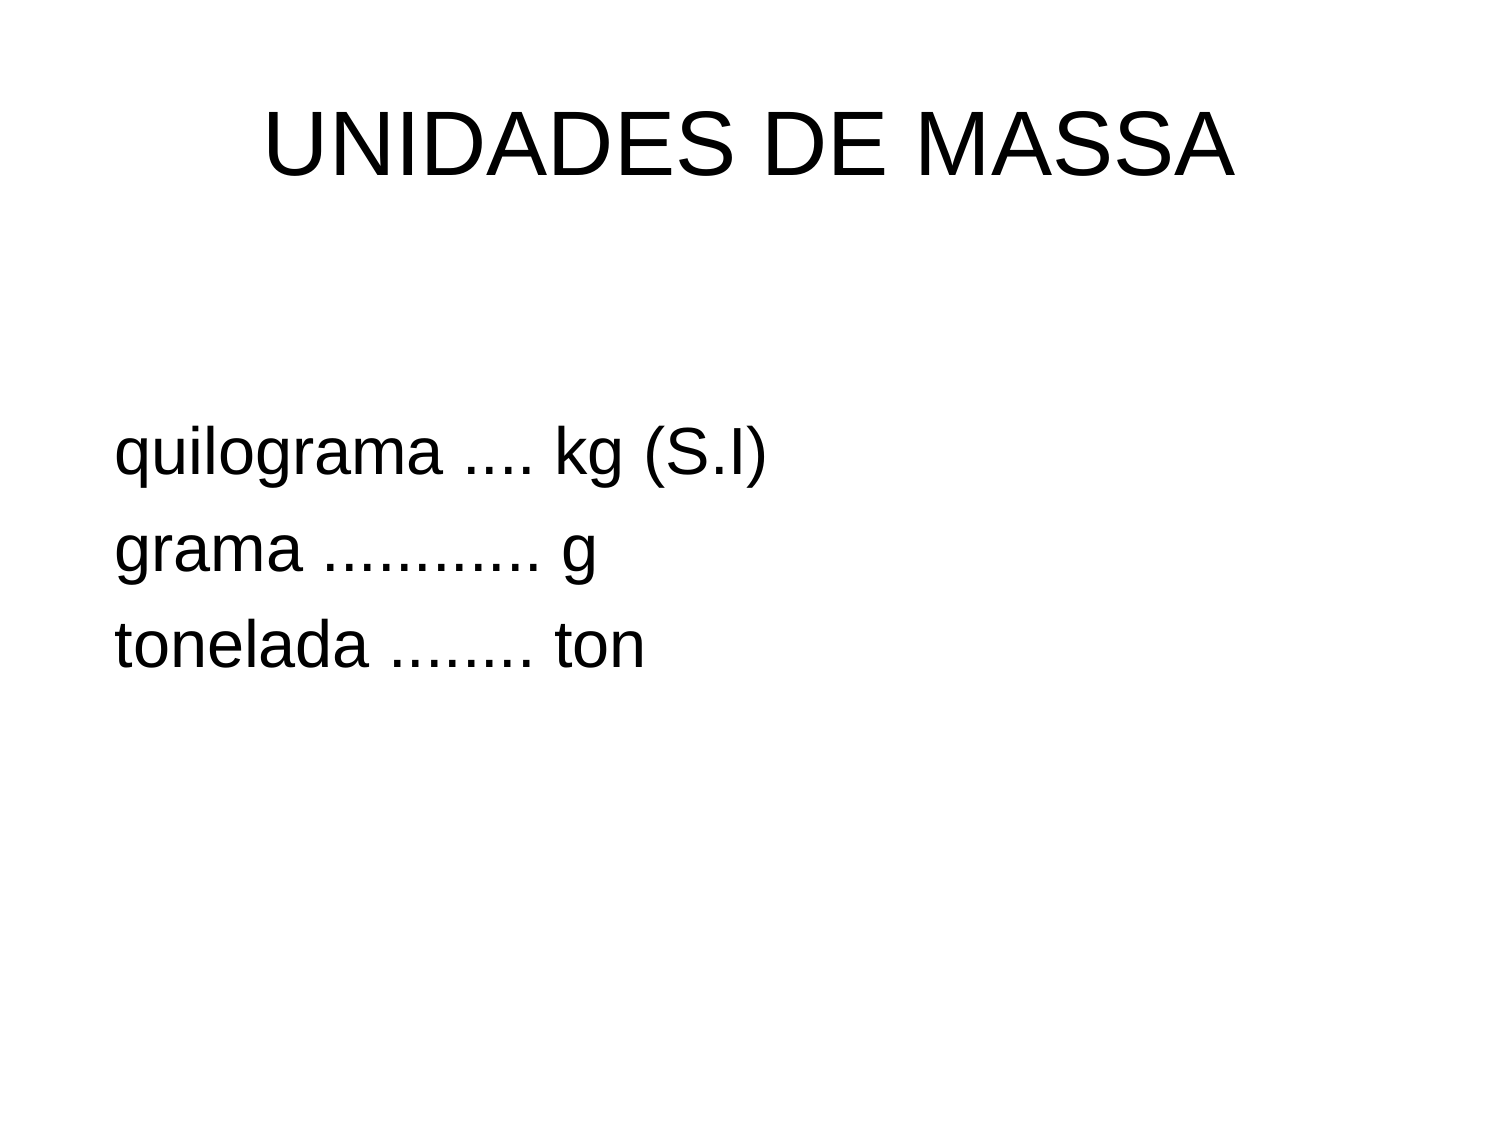

# UNIDADES DE MASSA
quilograma .... kg (S.I)
grama ............ g
tonelada ........ ton